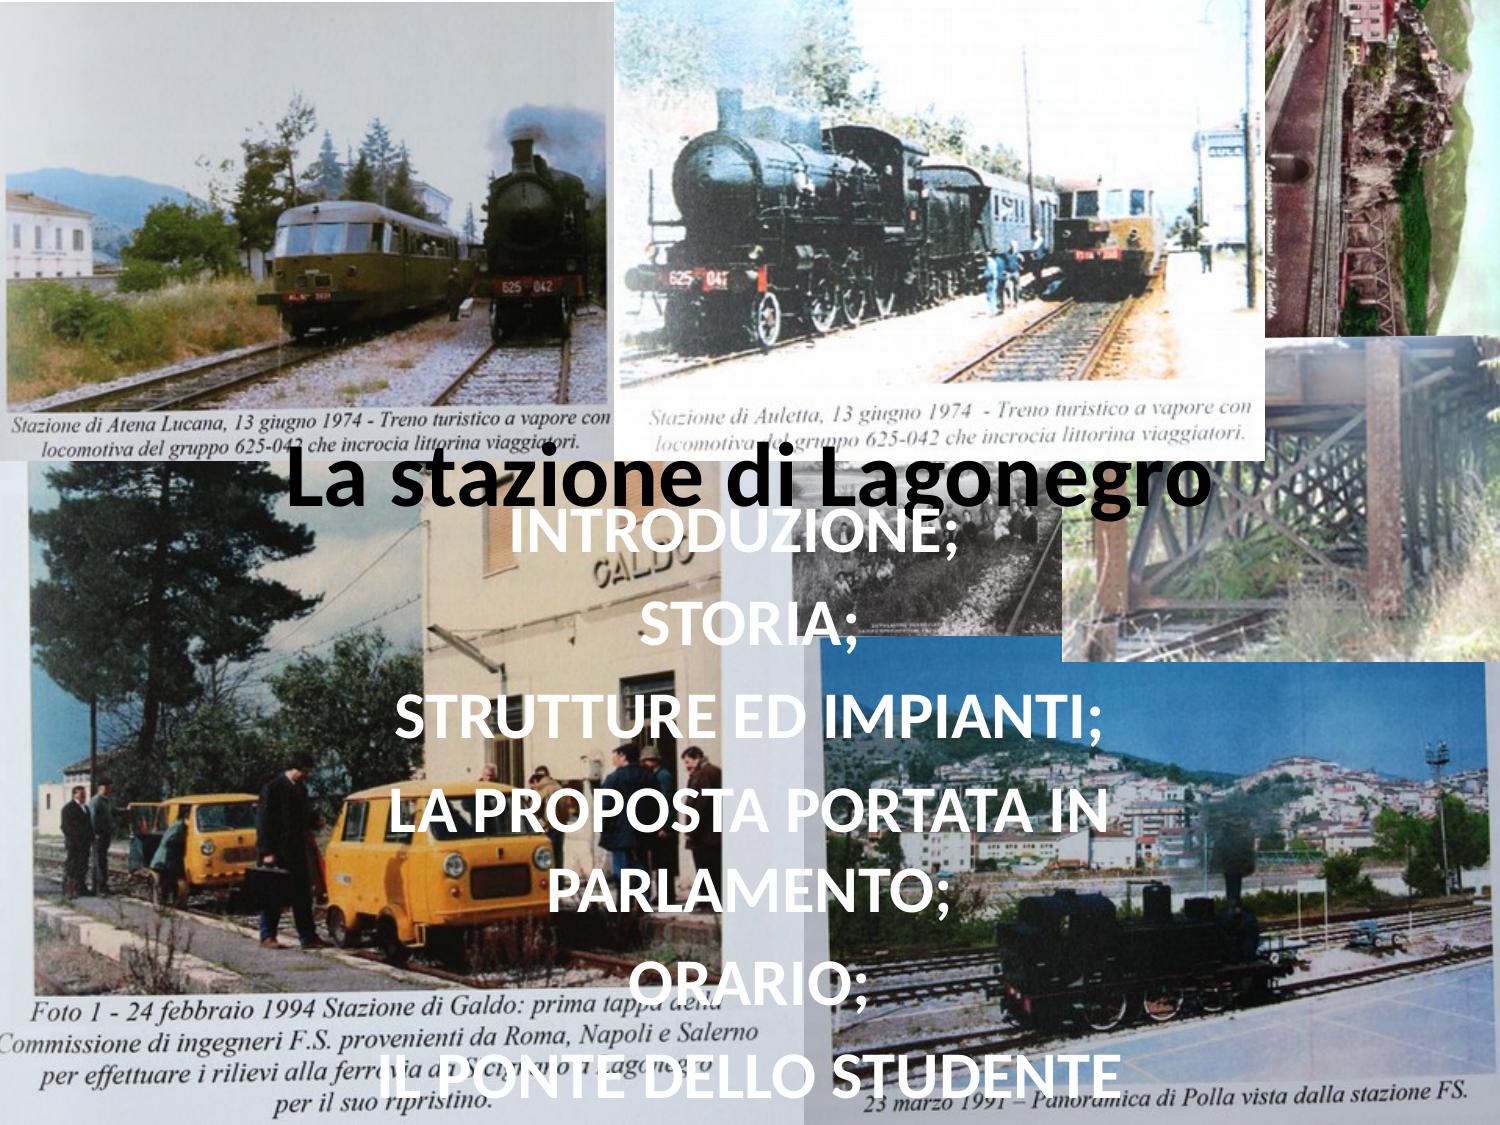

# La stazione di Lagonegro
INTRODUZIONE;
STORIA;
STRUTTURE ED IMPIANTI;
LA PROPOSTA PORTATA IN PARLAMENTO;
ORARIO;
IL PONTE DELLO STUDENTE